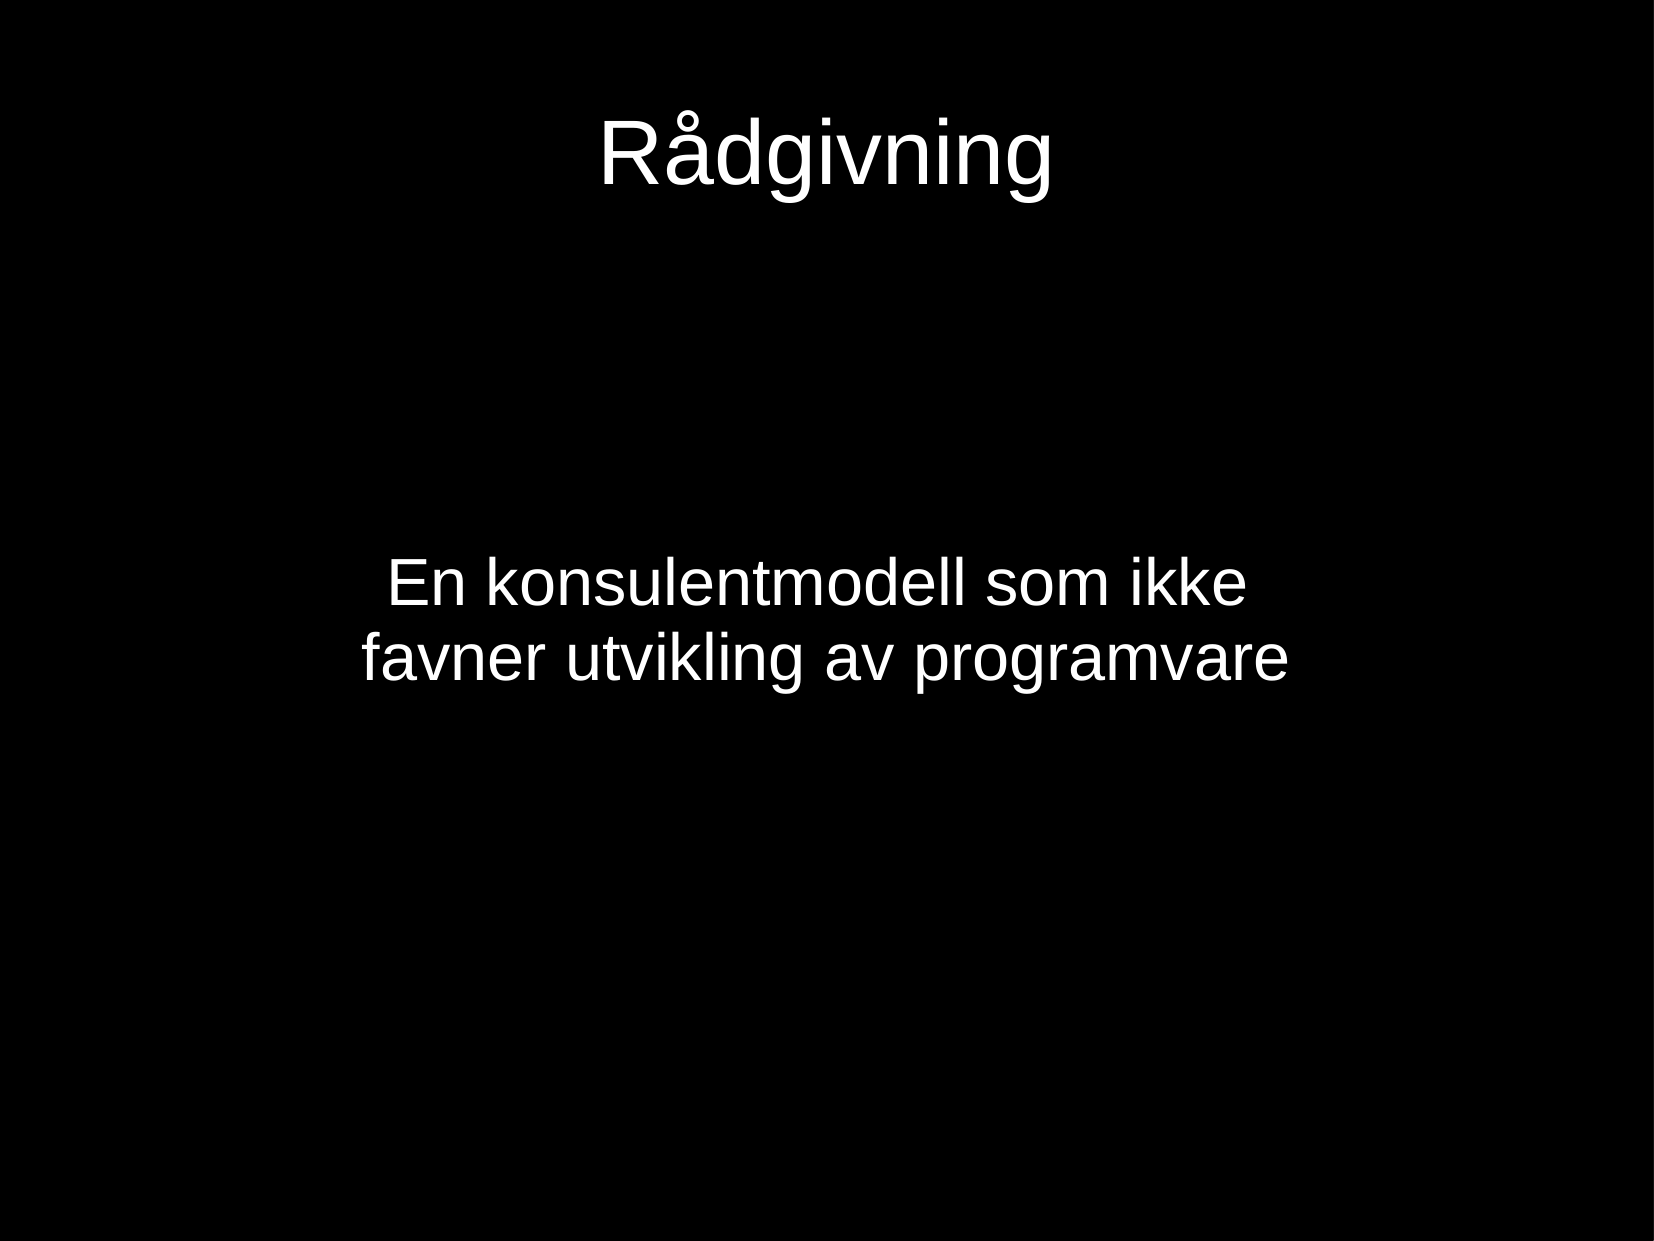

En konsulentmodell som ikke
favner utvikling av programvare
# Rådgivning